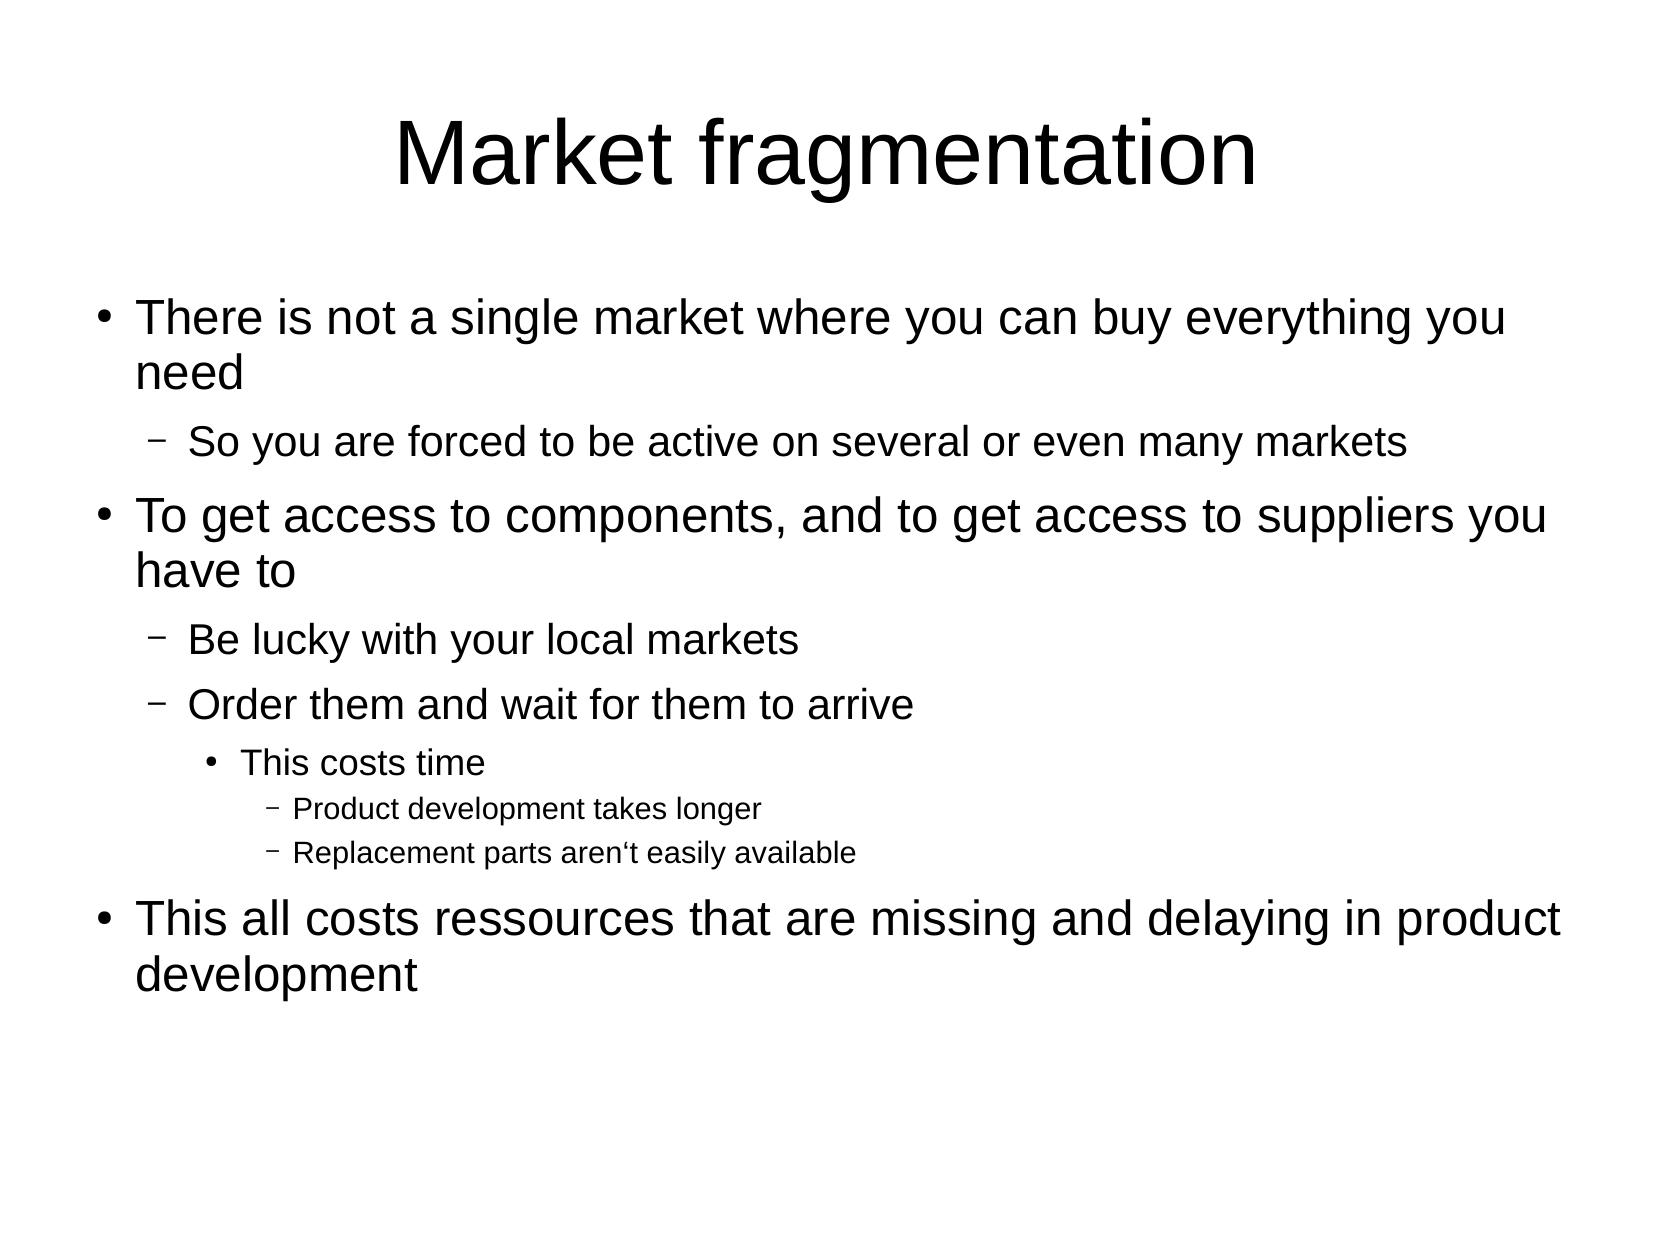

# Market fragmentation
There is not a single market where you can buy everything you need
So you are forced to be active on several or even many markets
To get access to components, and to get access to suppliers you have to
Be lucky with your local markets
Order them and wait for them to arrive
This costs time
Product development takes longer
Replacement parts aren‘t easily available
This all costs ressources that are missing and delaying in product development